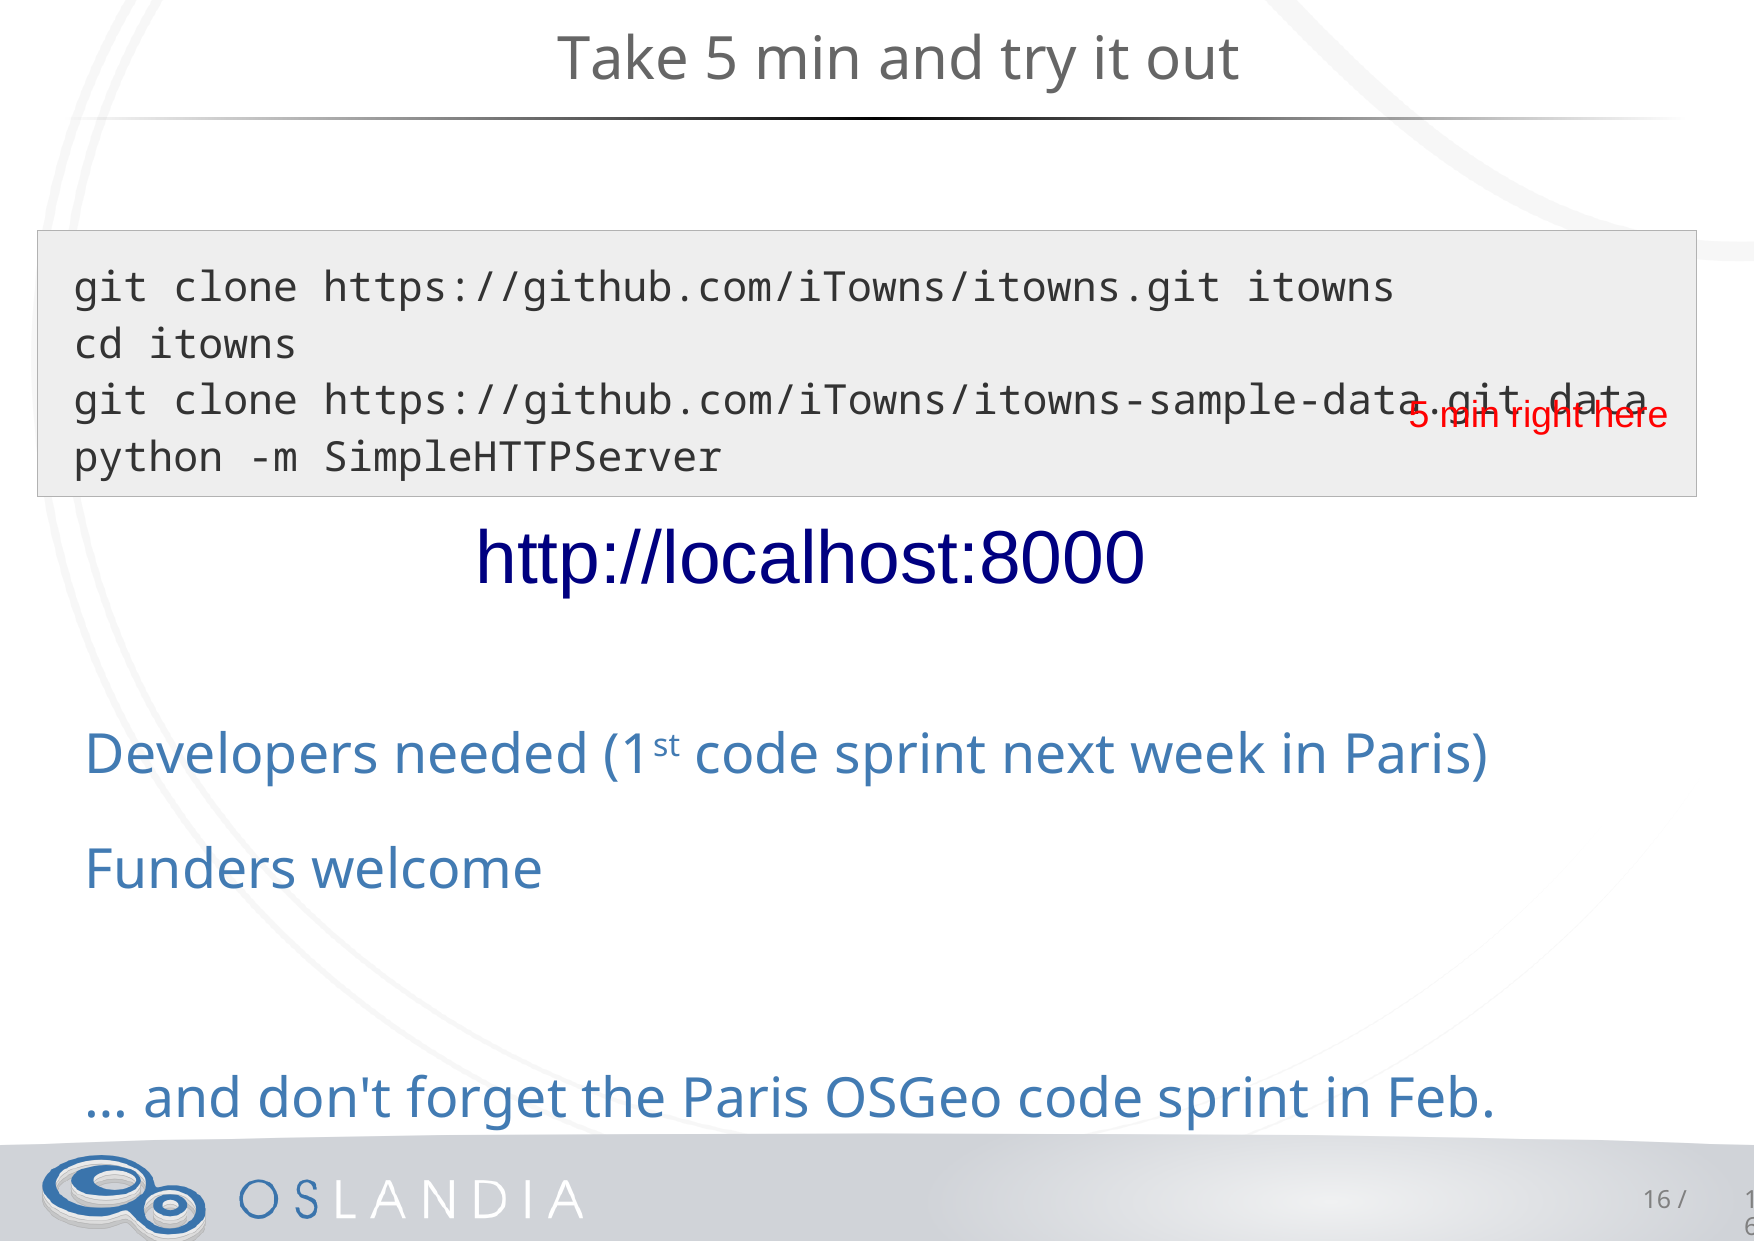

# Take 5 min and try it out
git clone https://github.com/iTowns/itowns.git itowns
cd itowns
git clone https://github.com/iTowns/itowns-sample-data.git data
python -m SimpleHTTPServer
5 min right here
http://localhost:8000
Developers needed (1st code sprint next week in Paris)
Funders welcome
… and don't forget the Paris OSGeo code sprint in Feb.